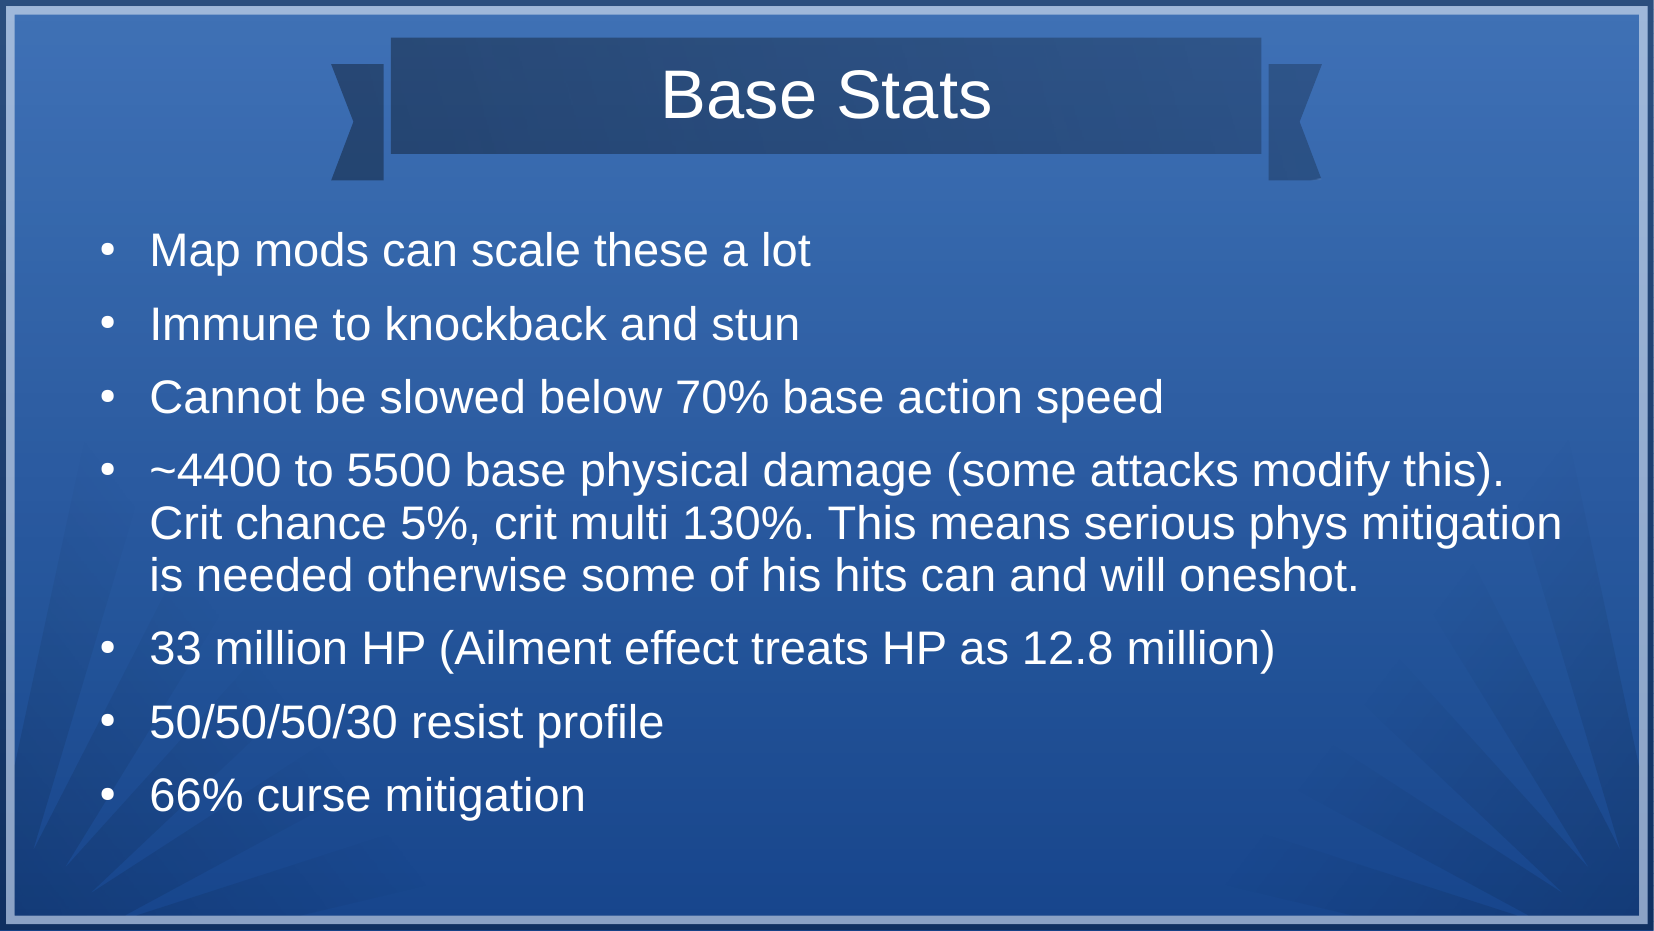

# Base Stats
Map mods can scale these a lot
Immune to knockback and stun
Cannot be slowed below 70% base action speed
~4400 to 5500 base physical damage (some attacks modify this). Crit chance 5%, crit multi 130%. This means serious phys mitigation is needed otherwise some of his hits can and will oneshot.
33 million HP (Ailment effect treats HP as 12.8 million)
50/50/50/30 resist profile
66% curse mitigation